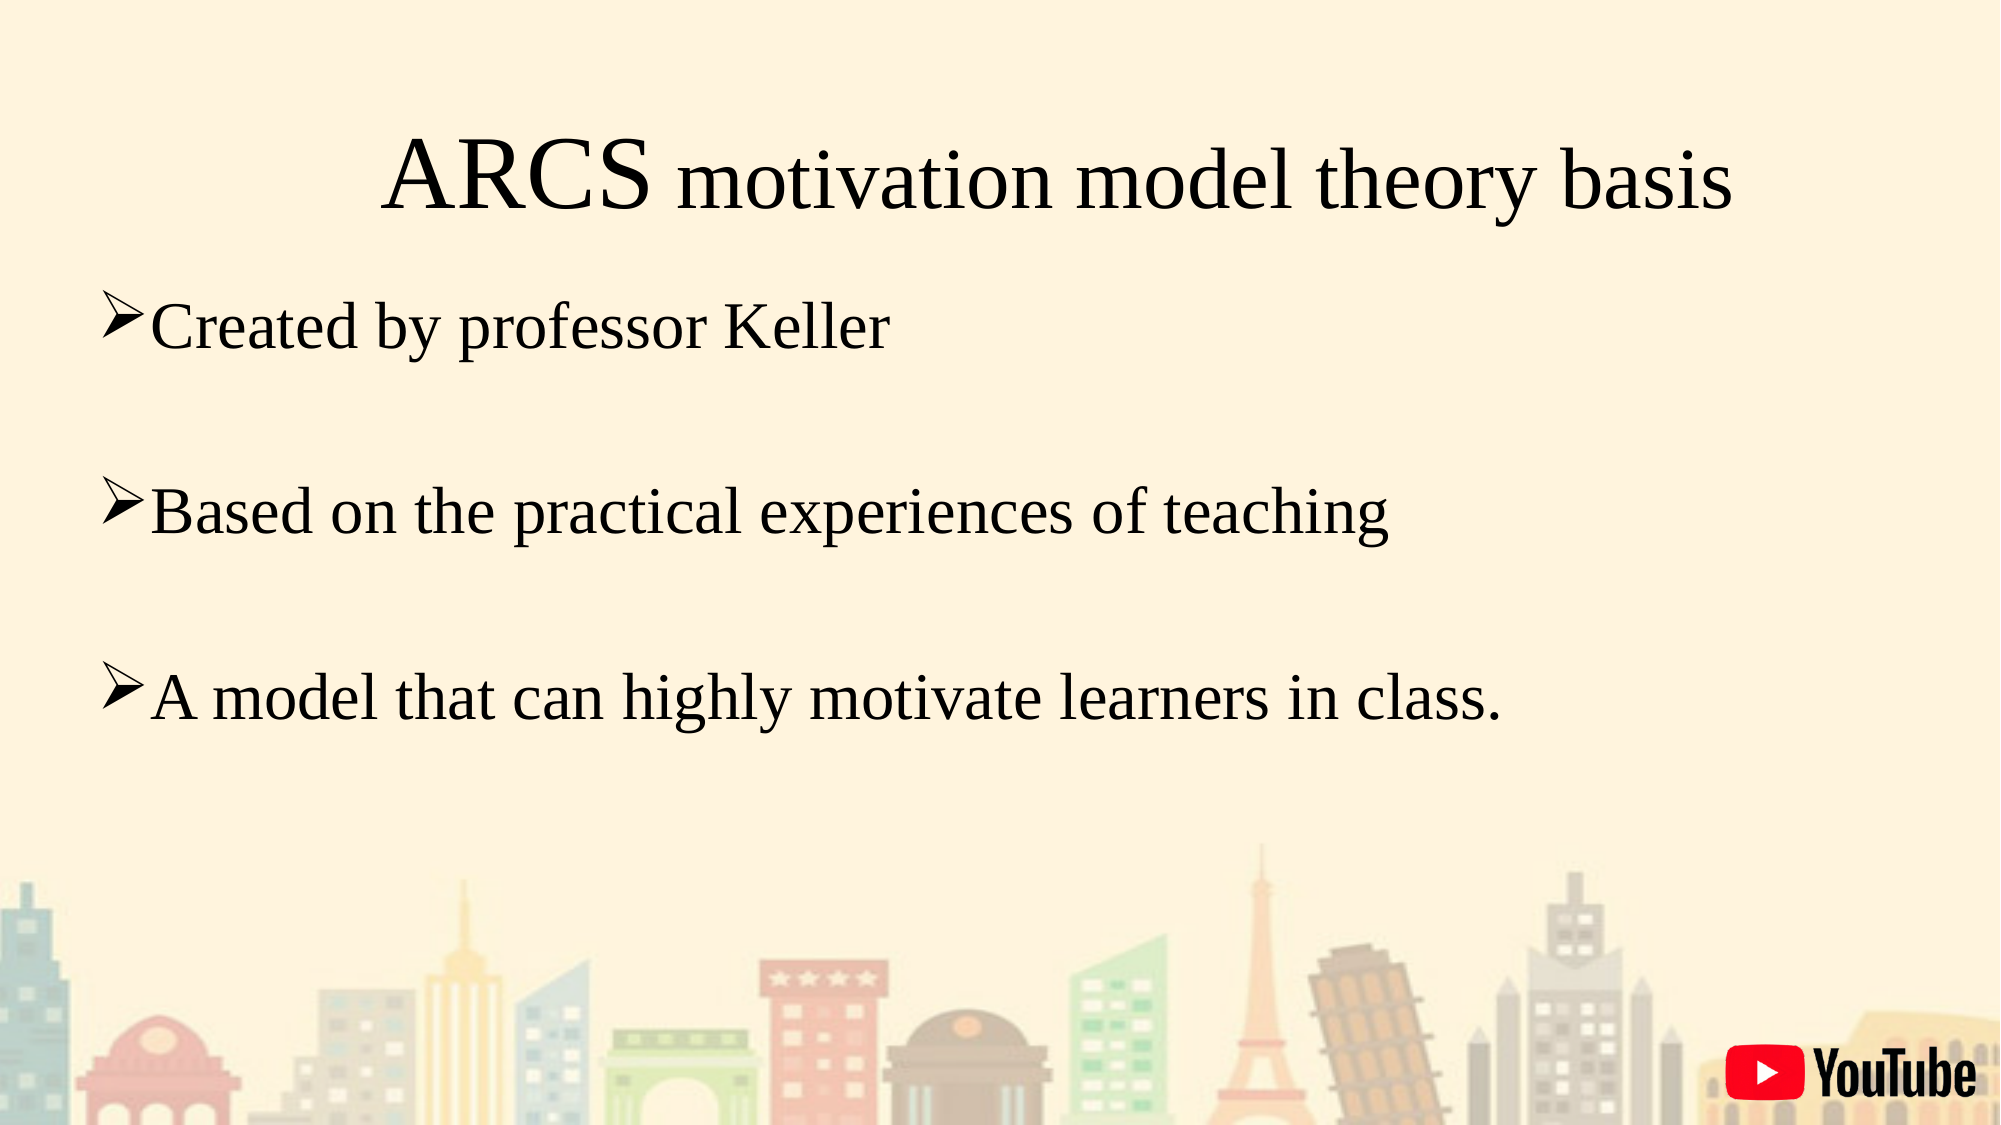

# ARCS motivation model theory basis
Created by professor Keller
Based on the practical experiences of teaching
A model that can highly motivate learners in class.